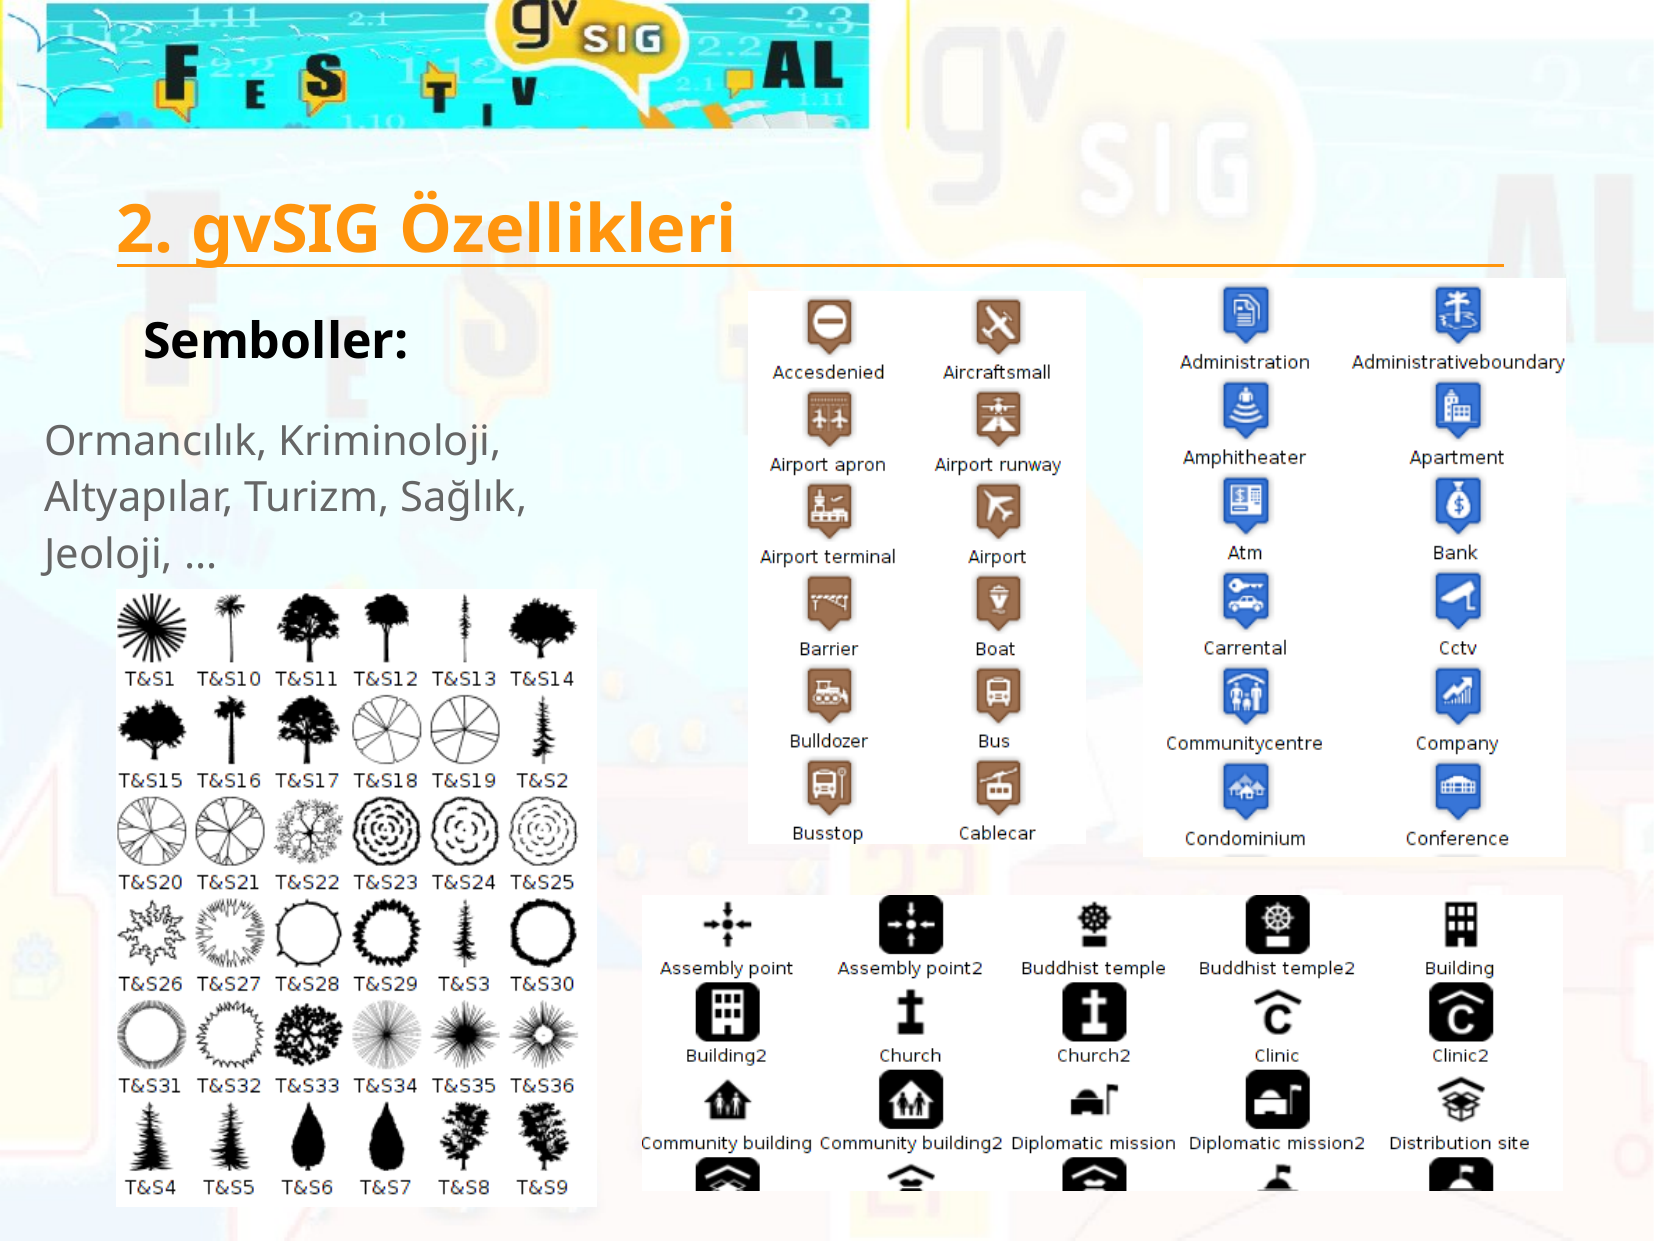

# 2. gvSIG Özellikleri
Semboller:
Ormancılık, Kriminoloji, Altyapılar, Turizm, Sağlık, Jeoloji, ...